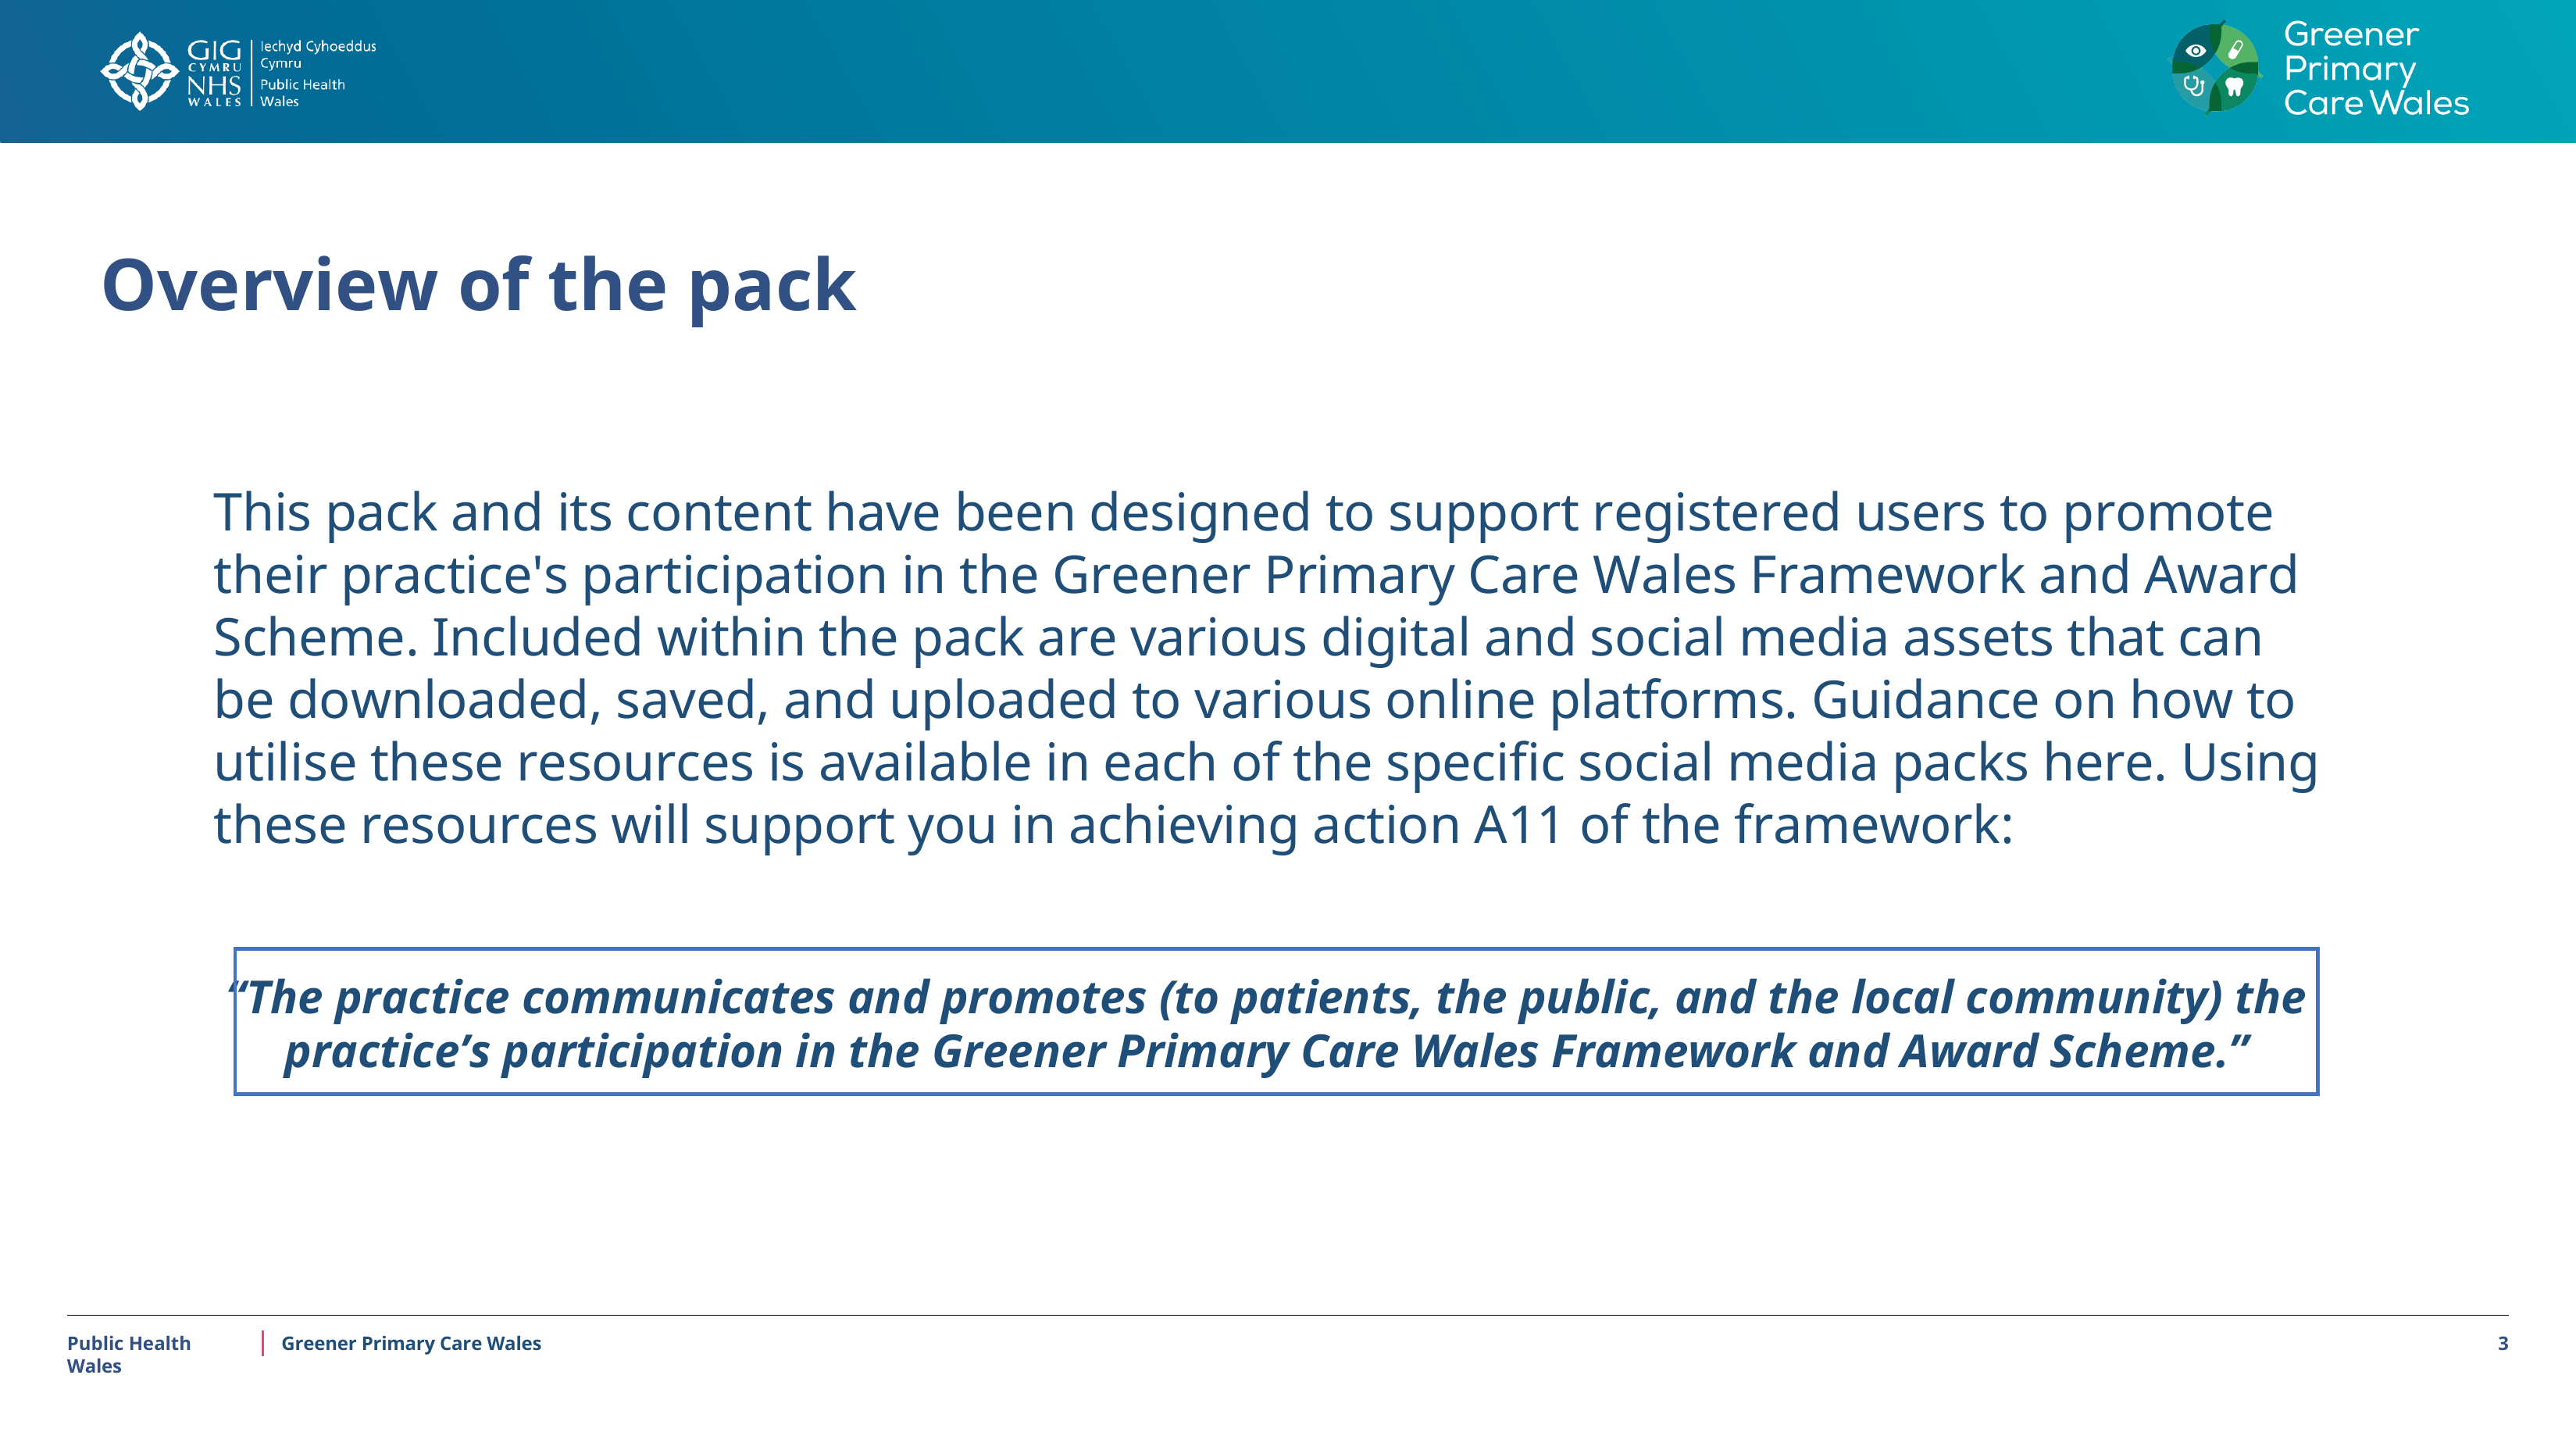

# Overview of the pack
This pack and its content have been designed to support registered users to promote their practice's participation in the Greener Primary Care Wales Framework and Award Scheme. Included within the pack are various digital and social media assets that can be downloaded, saved, and uploaded to various online platforms. Guidance on how to utilise these resources is available in each of the specific social media packs here. Using these resources will support you in achieving action A11 of the framework:
“The practice communicates and promotes (to patients, the public, and the local community) the practice’s participation in the Greener Primary Care Wales Framework and Award Scheme.”
Public Health Wales
Greener Primary Care Wales